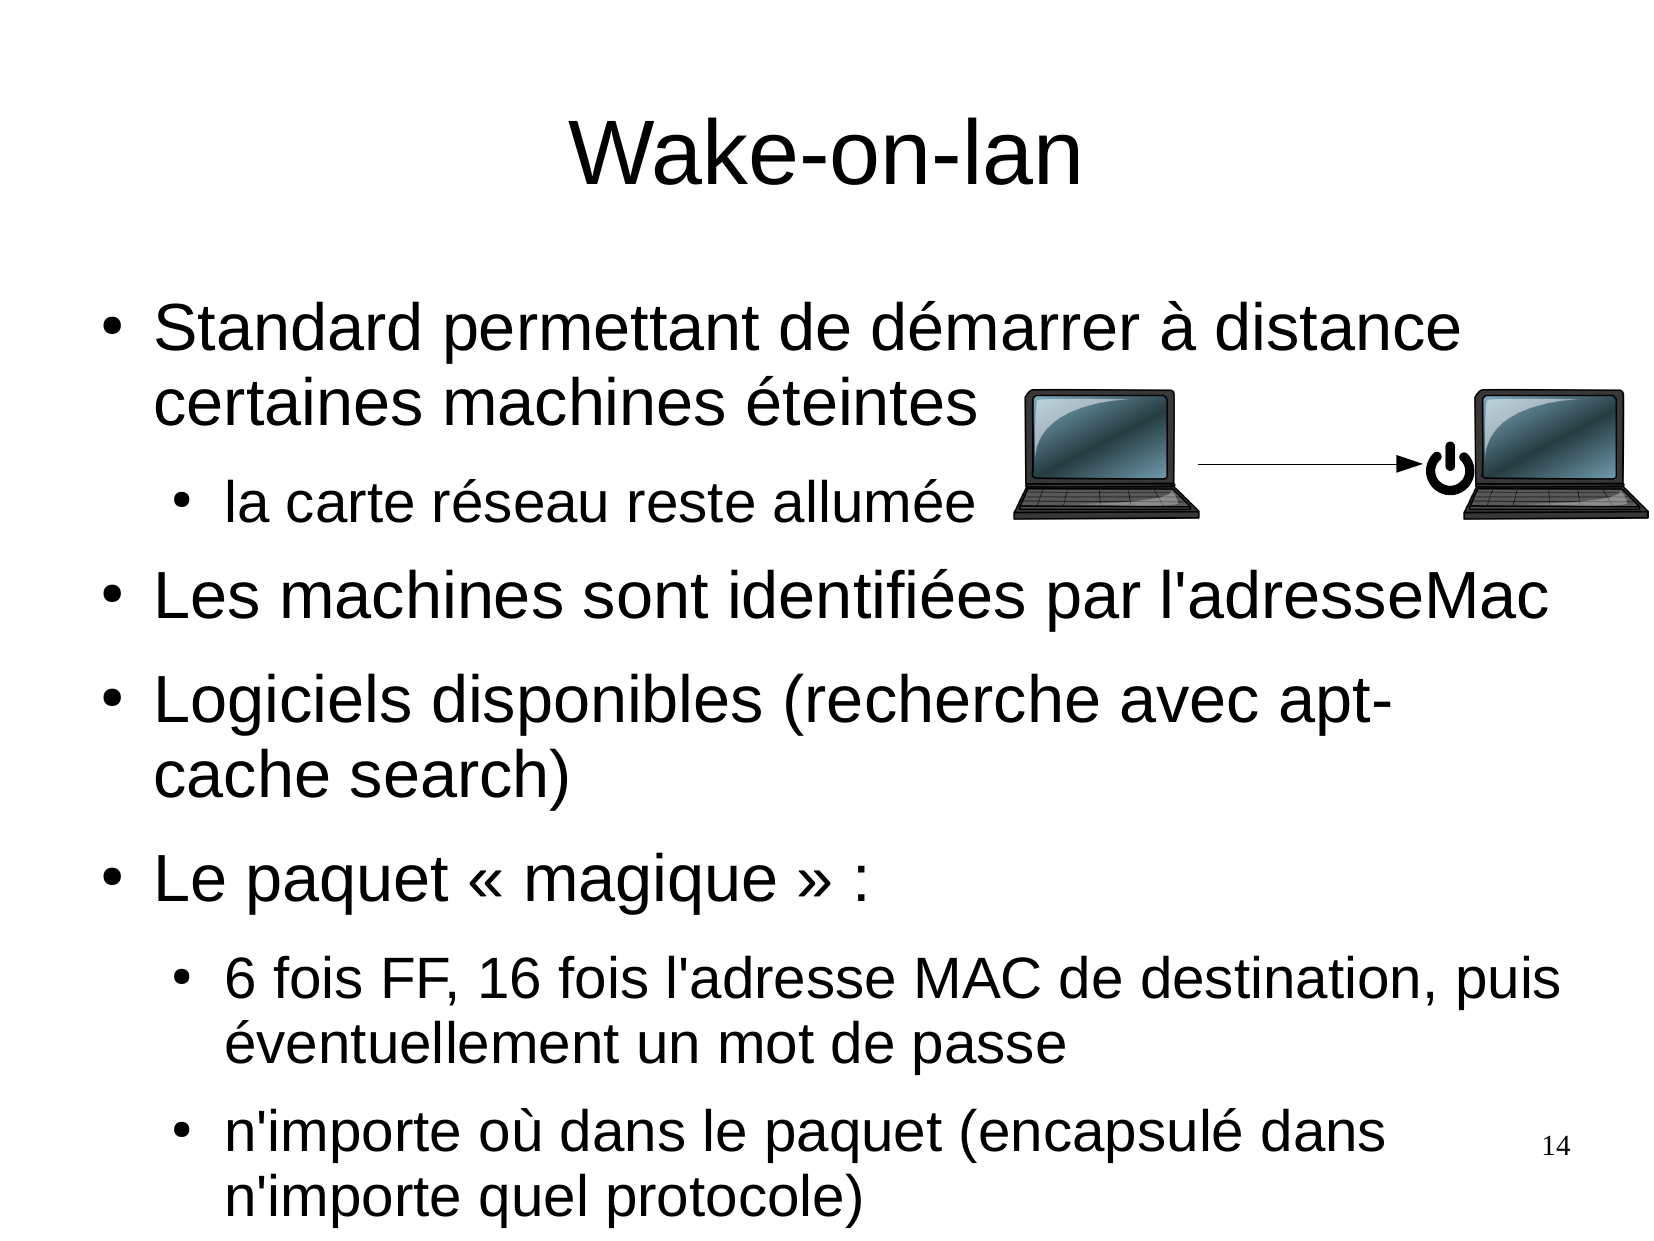

# Wake-on-lan
Standard permettant de démarrer à distance certaines machines éteintes
la carte réseau reste allumée
Les machines sont identifiées par l'adresseMac
Logiciels disponibles (recherche avec apt-cache search)
Le paquet « magique » :
6 fois FF, 16 fois l'adresse MAC de destination, puis éventuellement un mot de passe
n'importe où dans le paquet (encapsulé dans n'importe quel protocole)
14